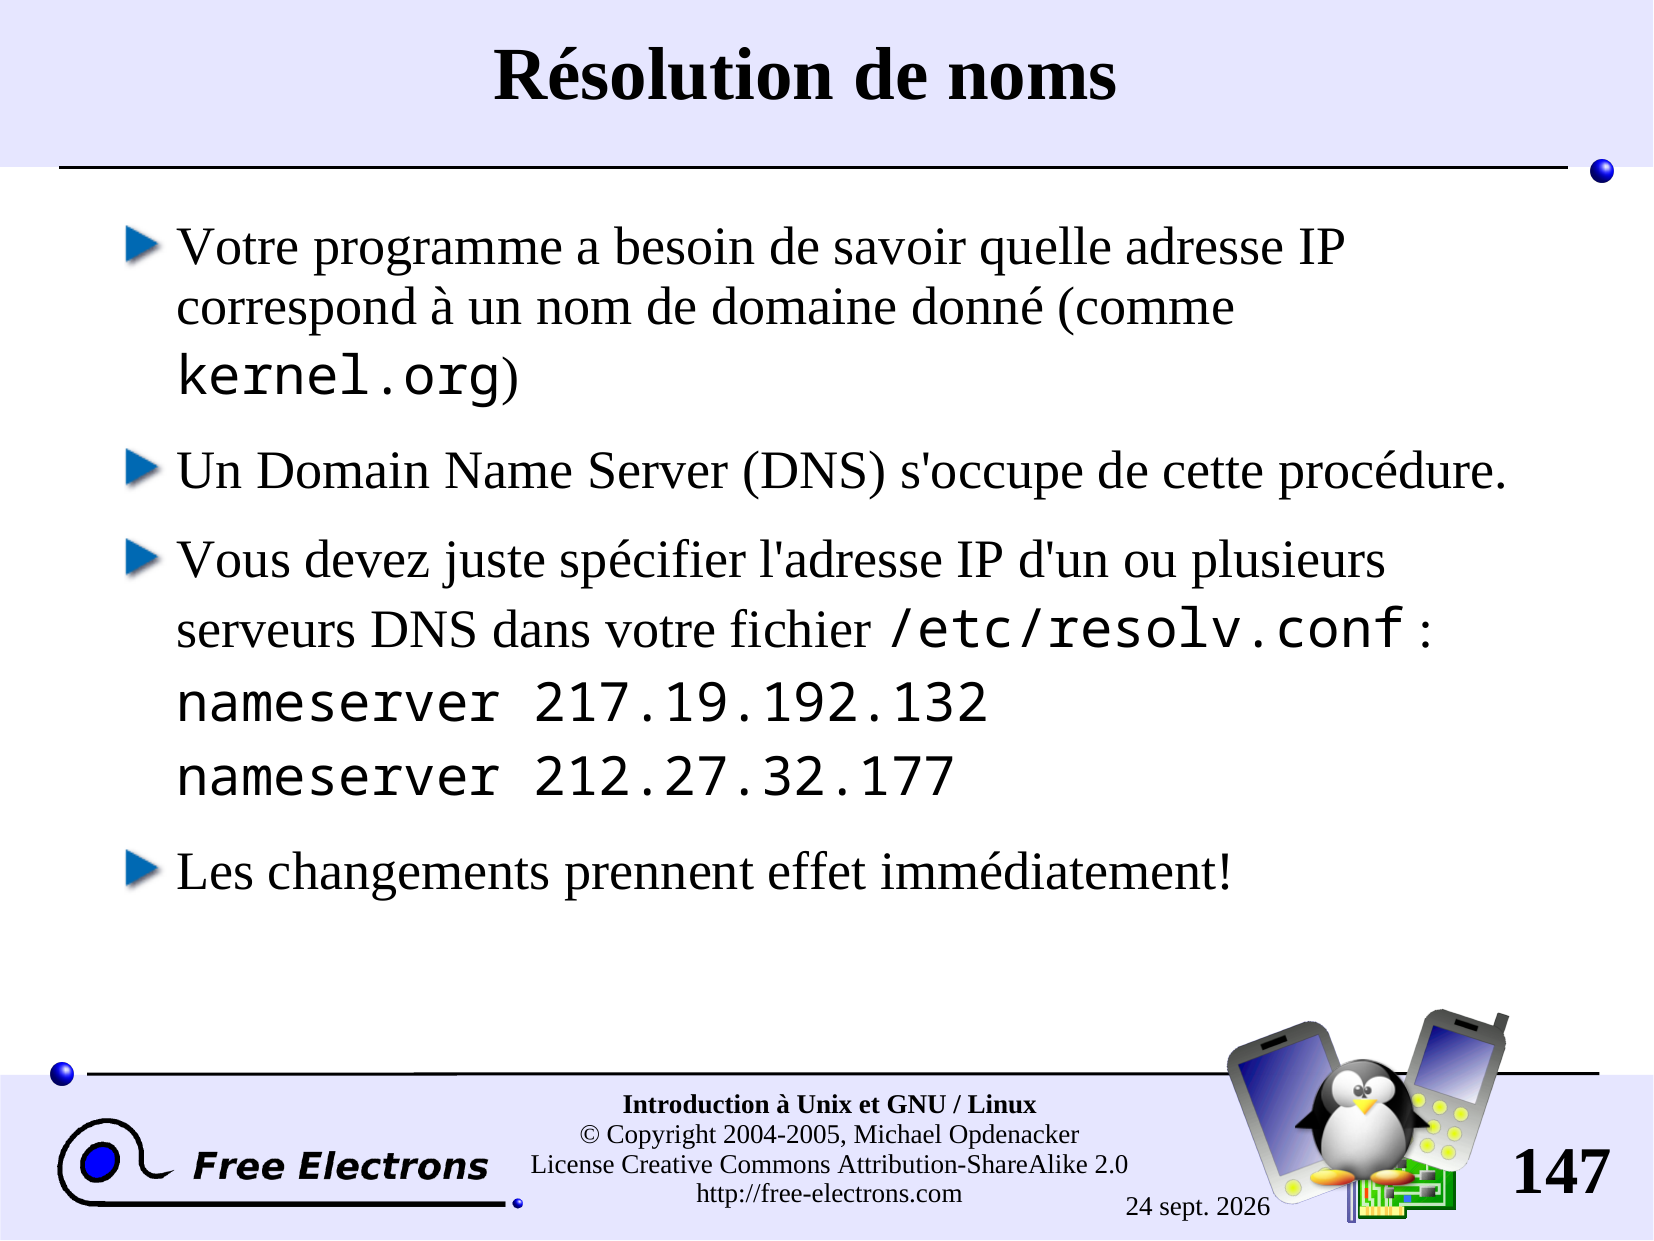

# Résolution de noms
Votre programme a besoin de savoir quelle adresse IP correspond à un nom de domaine donné (comme kernel.org)
Un Domain Name Server (DNS) s'occupe de cette procédure.
Vous devez juste spécifier l'adresse IP d'un ou plusieurs serveurs DNS dans votre fichier /etc/resolv.conf :
nameserver 217.19.192.132
nameserver 212.27.32.177
Les changements prennent effet immédiatement!